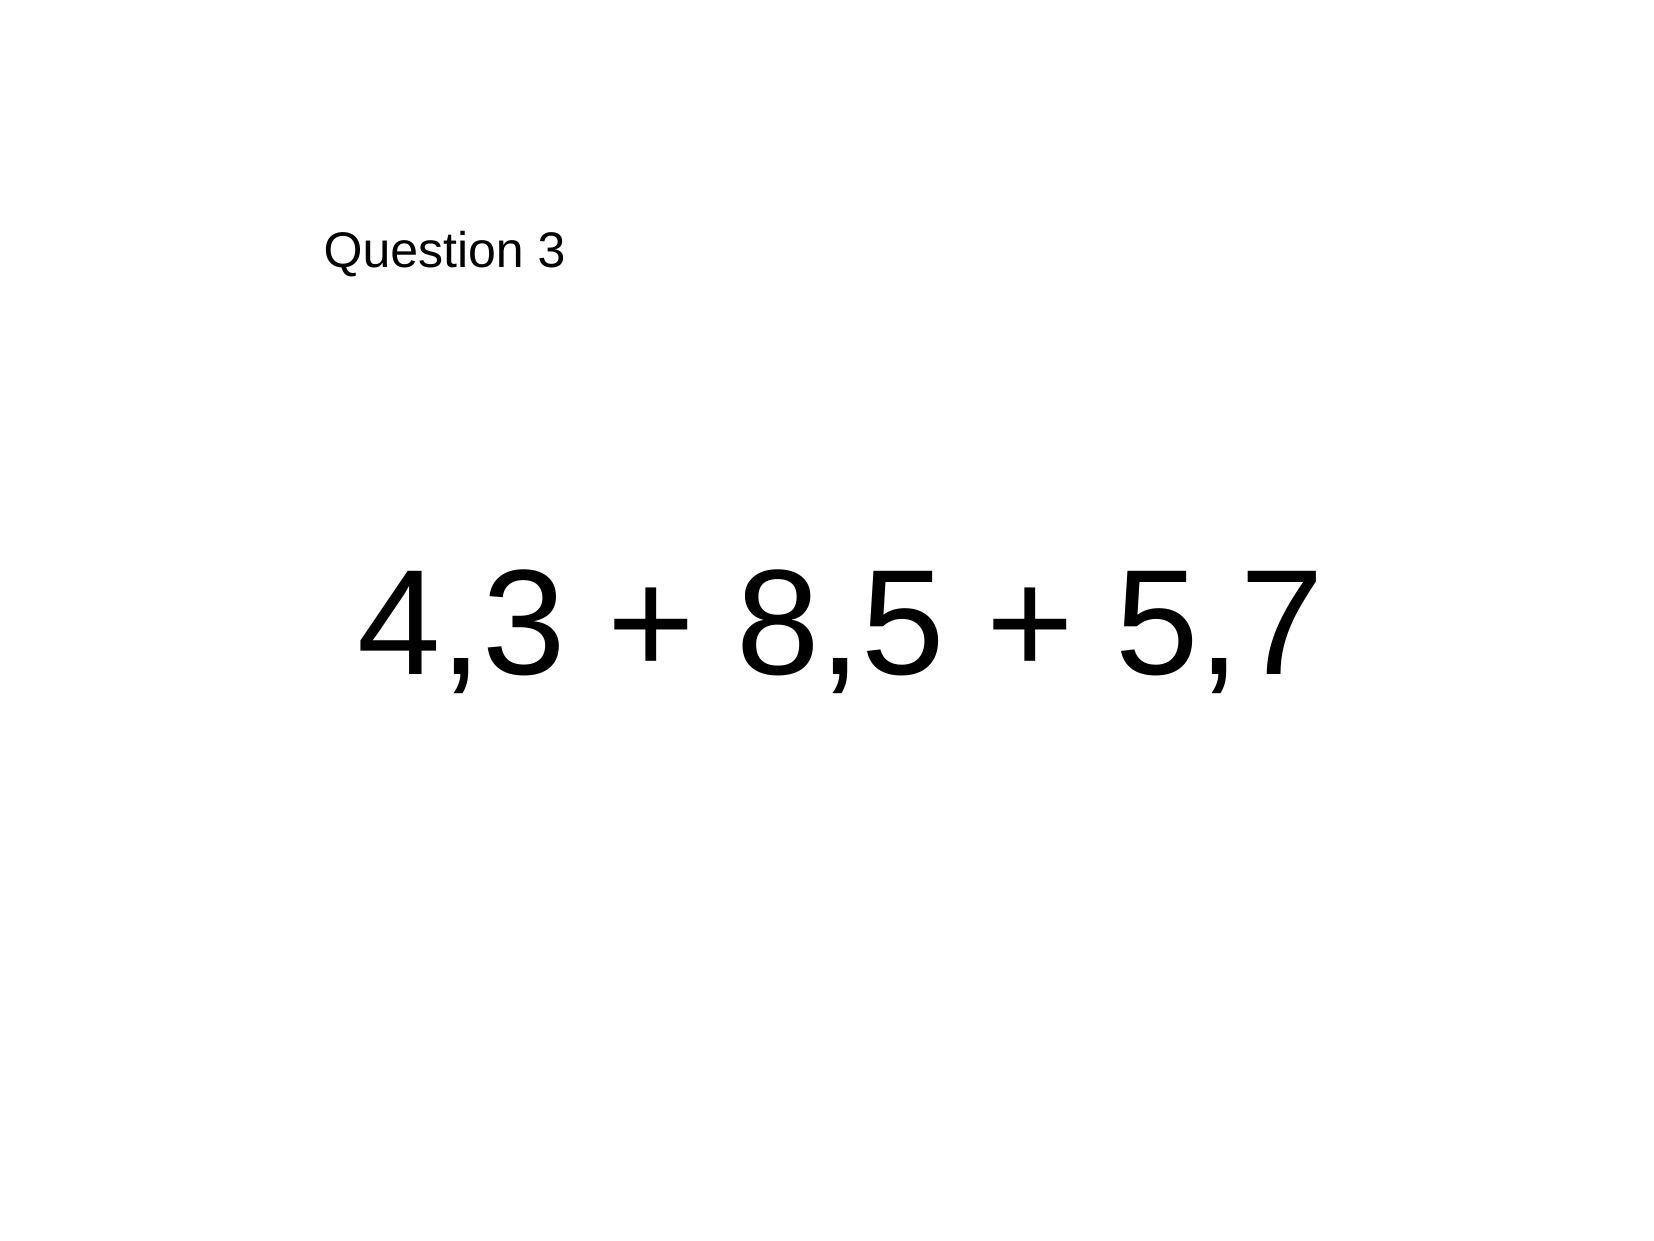

Question 3
4,3 + 8,5 + 5,7